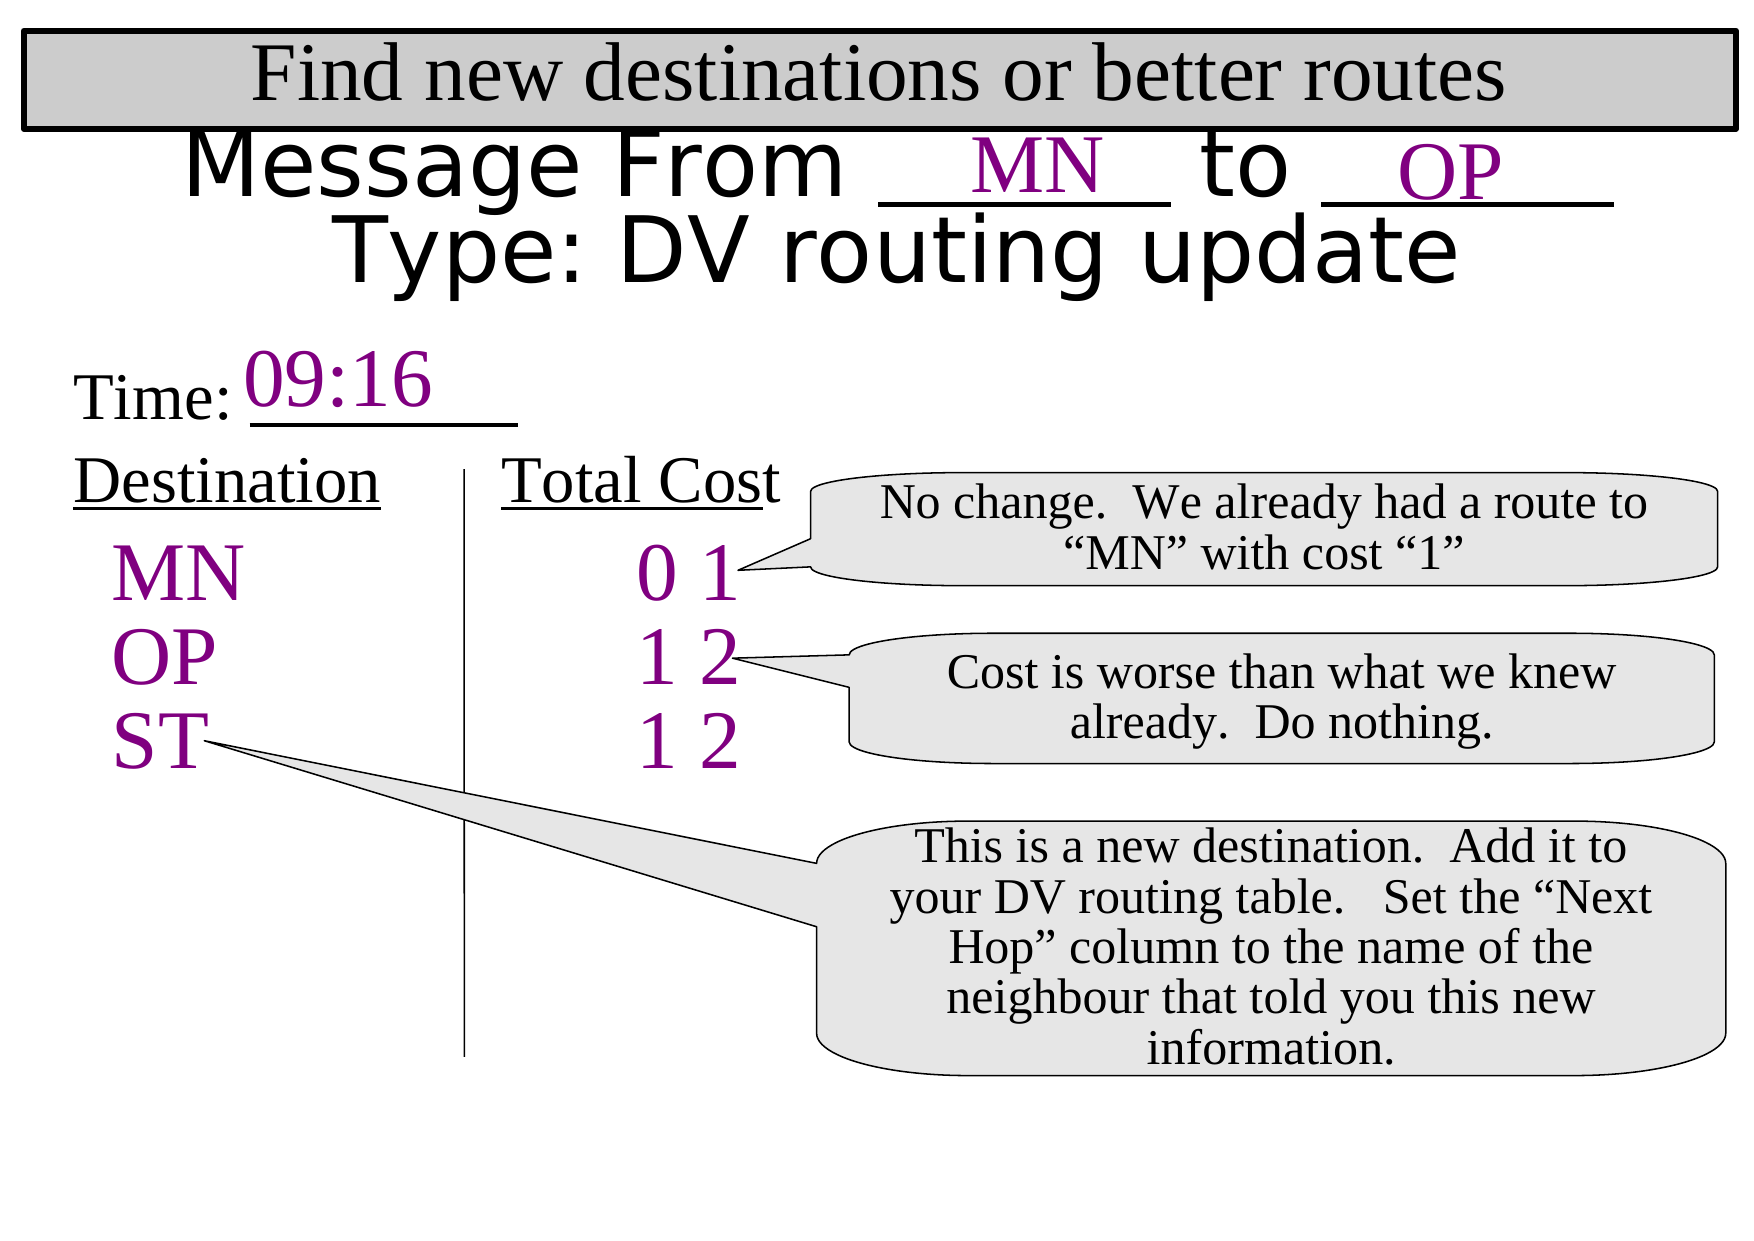

Find new destinations or better routes
# Message From to Type: DV routing update
MN
OP
09:16
Time:
Destination		Total Cost
No change. We already had a route to “MN” with cost “1”
MN						0 1
OP						1 2
ST						1 2
Cost is worse than what we knew already. Do nothing.
This is a new destination. Add it to your DV routing table. Set the “Next Hop” column to the name of the neighbour that told you this new information.